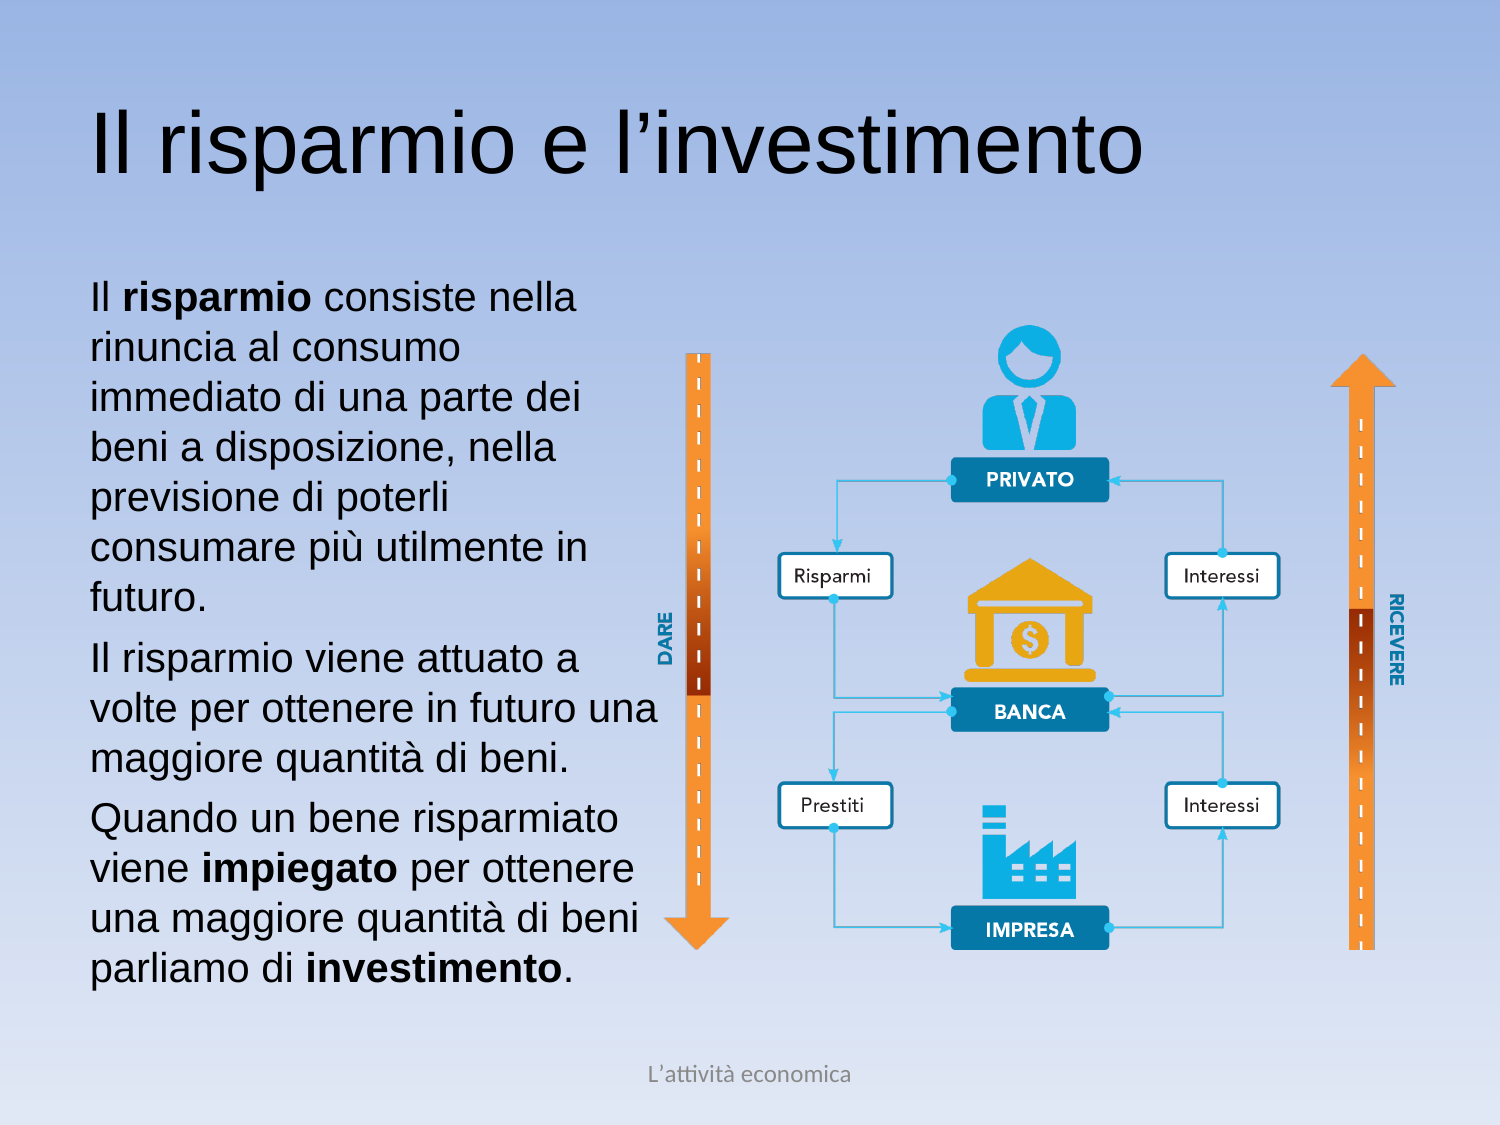

Il risparmio e l’investimento
Il risparmio consiste nella rinuncia al consumo immediato di una parte dei beni a disposizione, nella previsione di poterli consumare più utilmente in futuro.
Il risparmio viene attuato a volte per ottenere in futuro una maggiore quantità di beni.
Quando un bene risparmiato viene impiegato per ottenere una maggiore quantità di beni parliamo di investimento.
L’attività economica